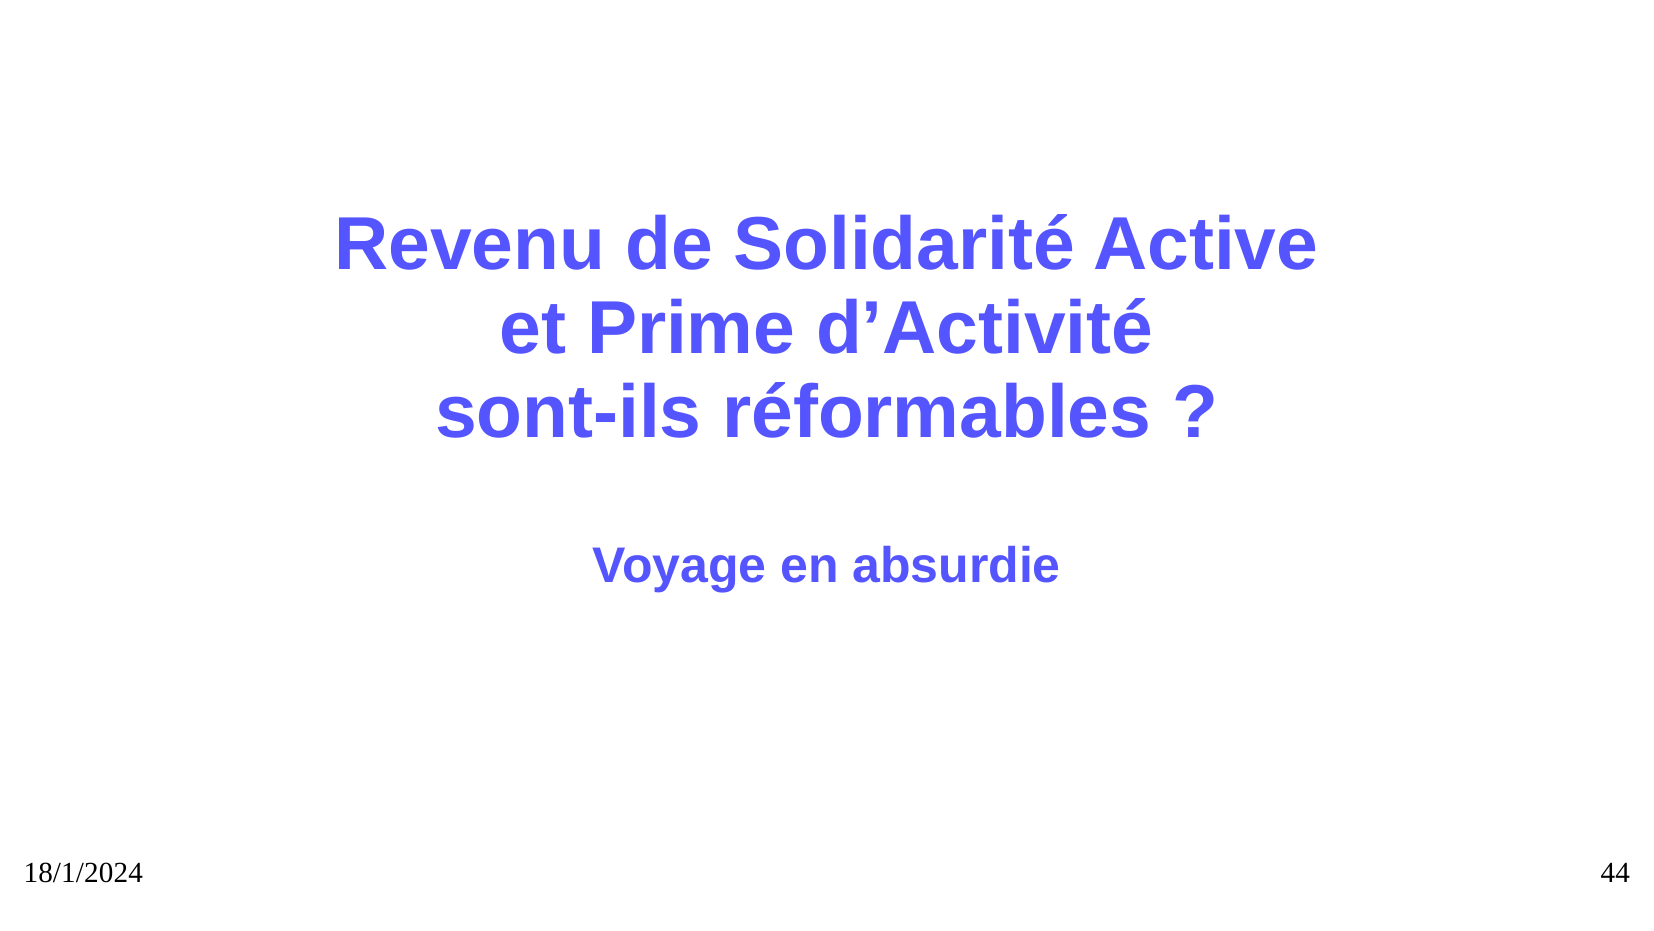

# Revenu de Solidarité Active et Prime d’Activité sont-ils réformables ? Voyage en absurdie
18/1/2024
44